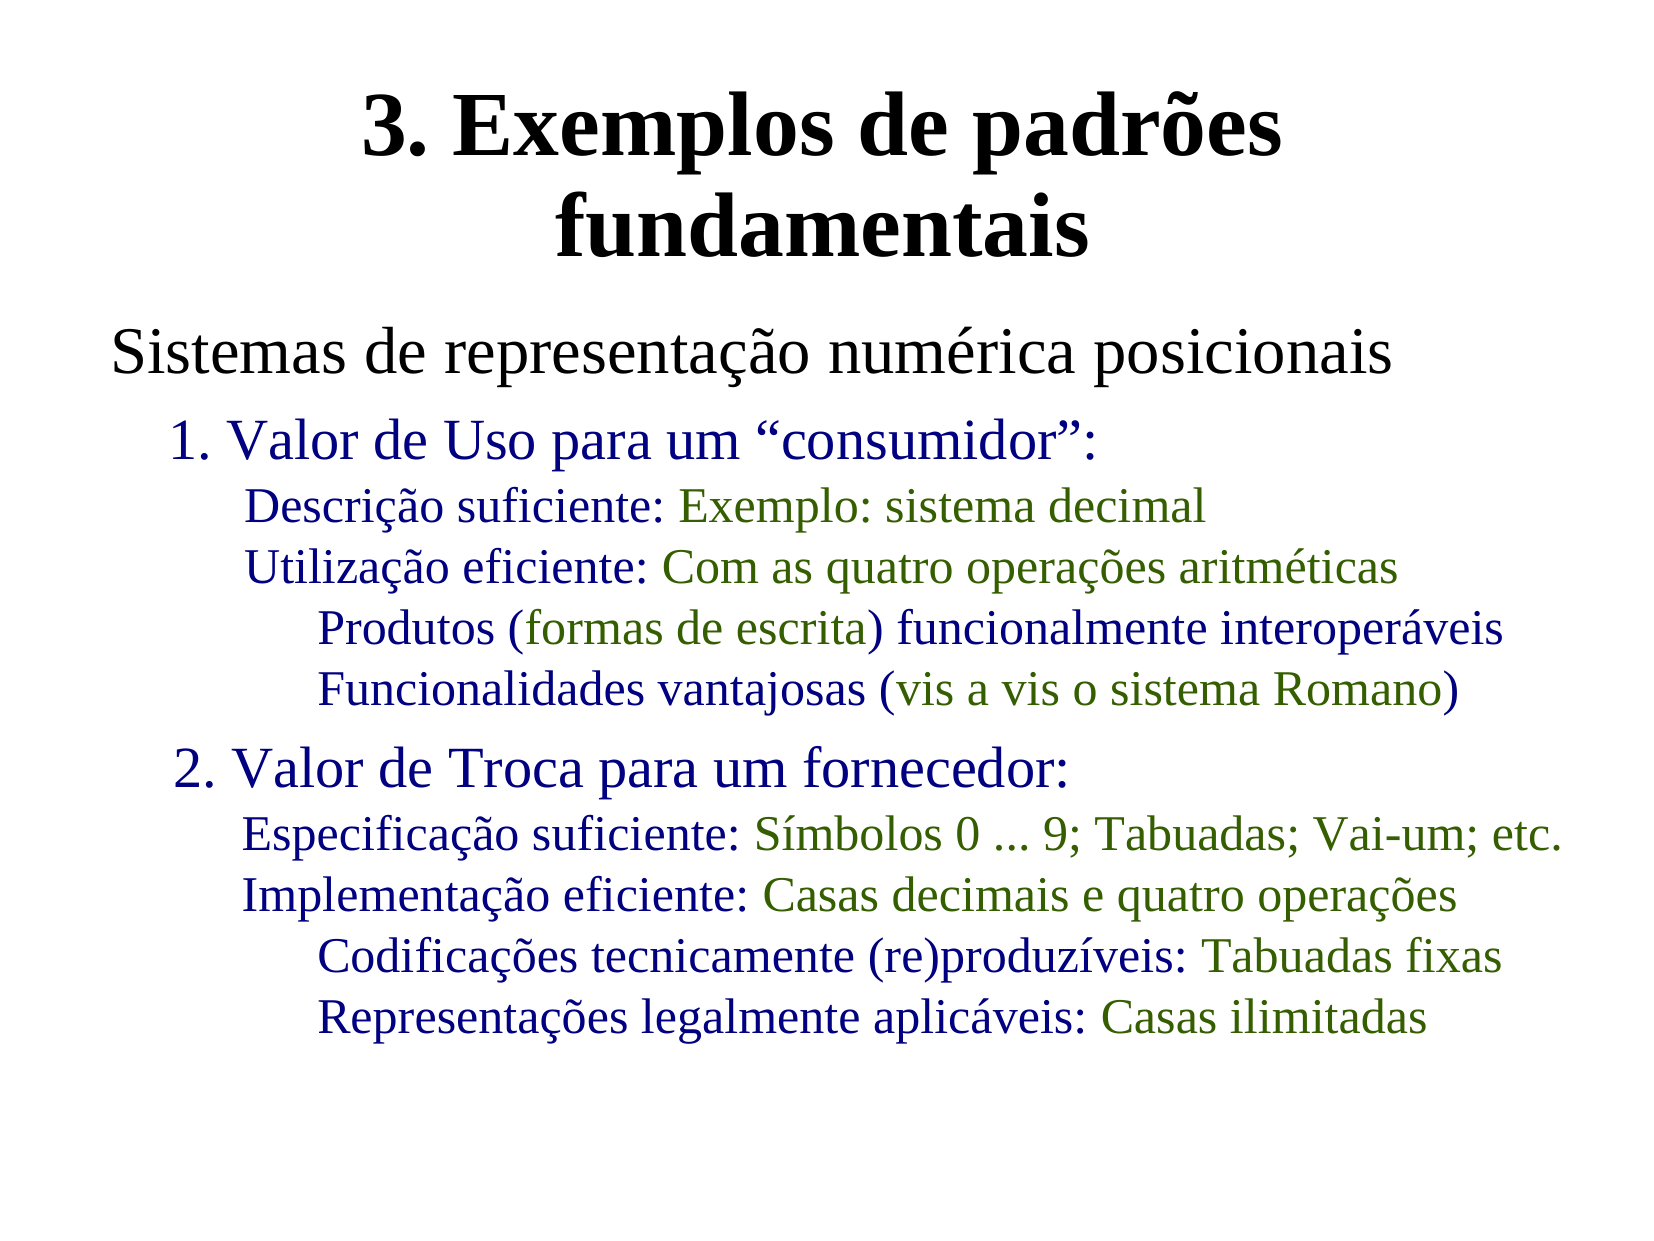

# 3. Exemplos de padrões fundamentais
Sistemas de representação numérica posicionais
	1. Valor de Uso para um “consumidor”:
 Descrição suficiente: Exemplo: sistema decimal
 Utilização eficiente: Com as quatro operações aritméticas
 Produtos (formas de escrita) funcionalmente interoperáveis
 Funcionalidades vantajosas (vis a vis o sistema Romano)
2. Valor de Troca para um fornecedor:
 Especificação suficiente: Símbolos 0 ... 9; Tabuadas; Vai-um; etc.
 Implementação eficiente: Casas decimais e quatro operações
 Codificações tecnicamente (re)produzíveis: Tabuadas fixas
 Representações legalmente aplicáveis: Casas ilimitadas